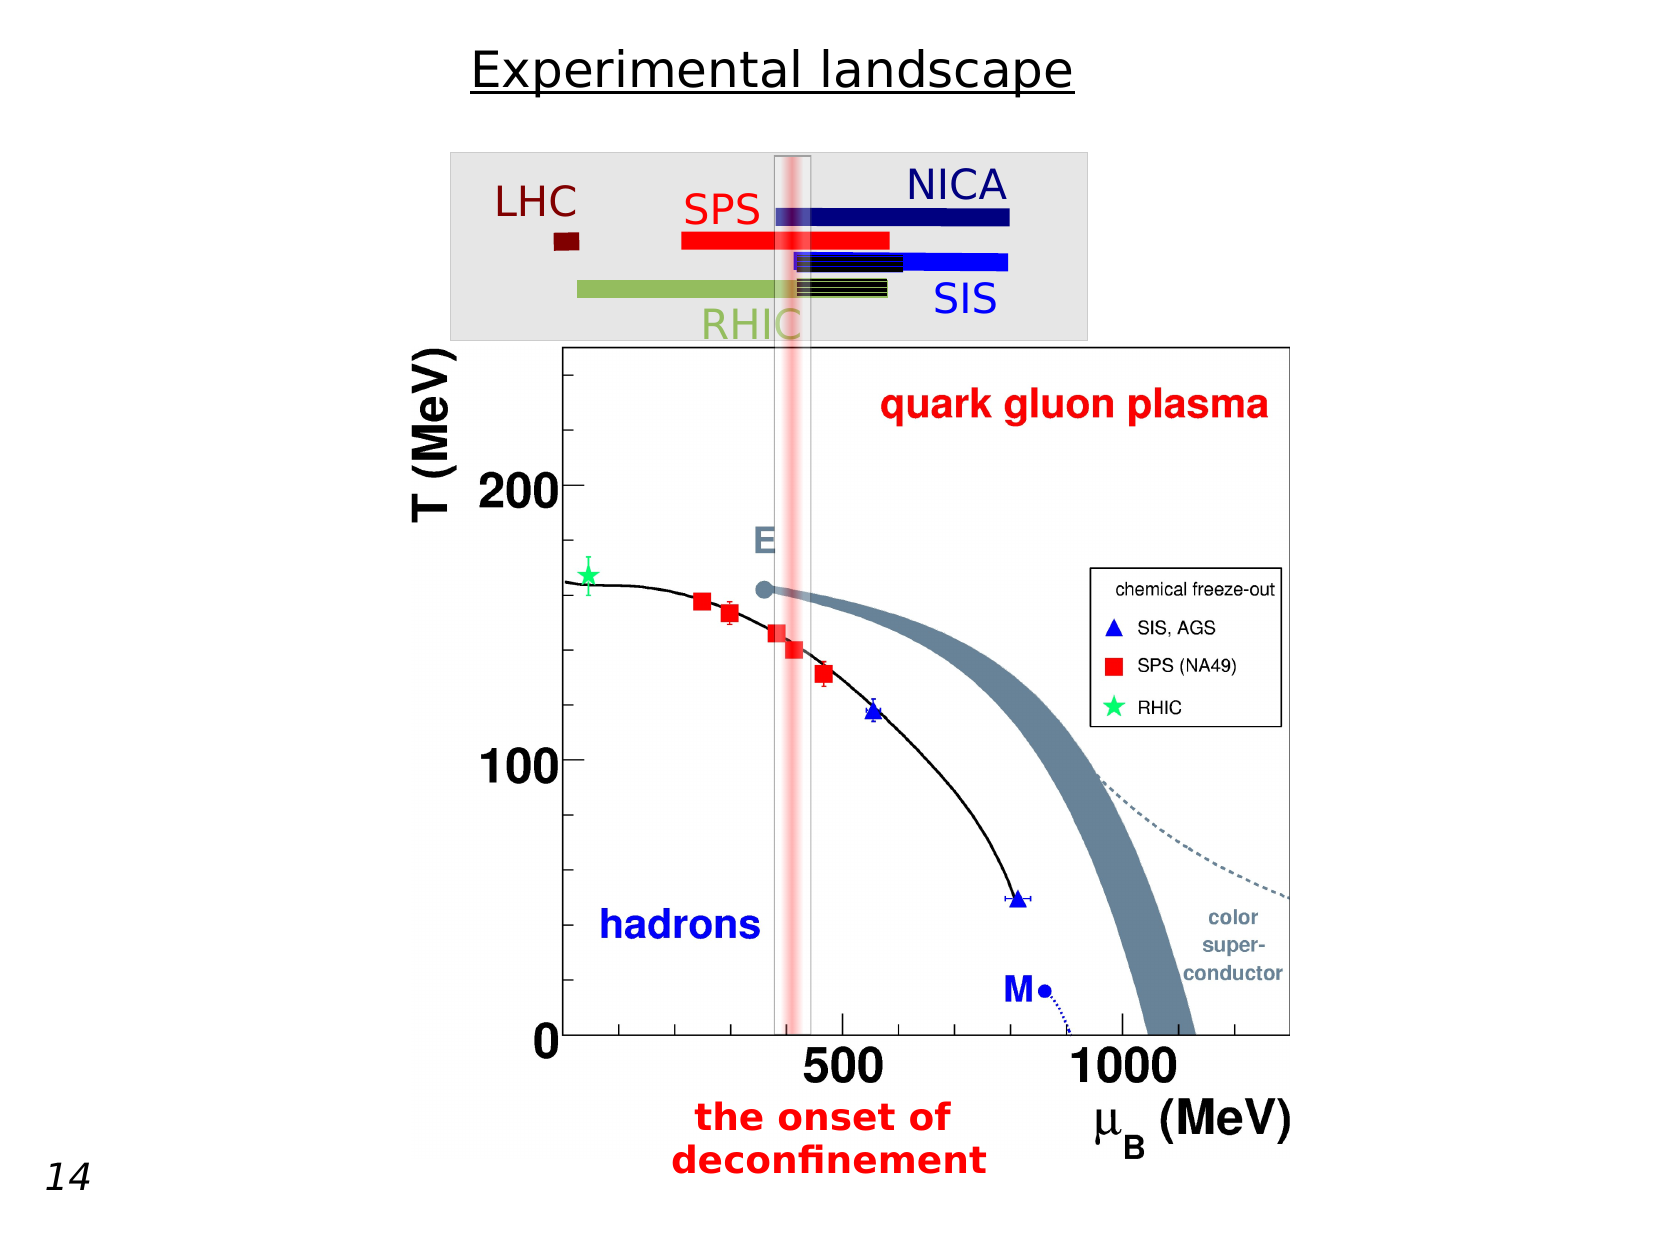

Experimental landscape
NICA
LHC
SPS
SIS
RHIC
the onset of
deconfinement